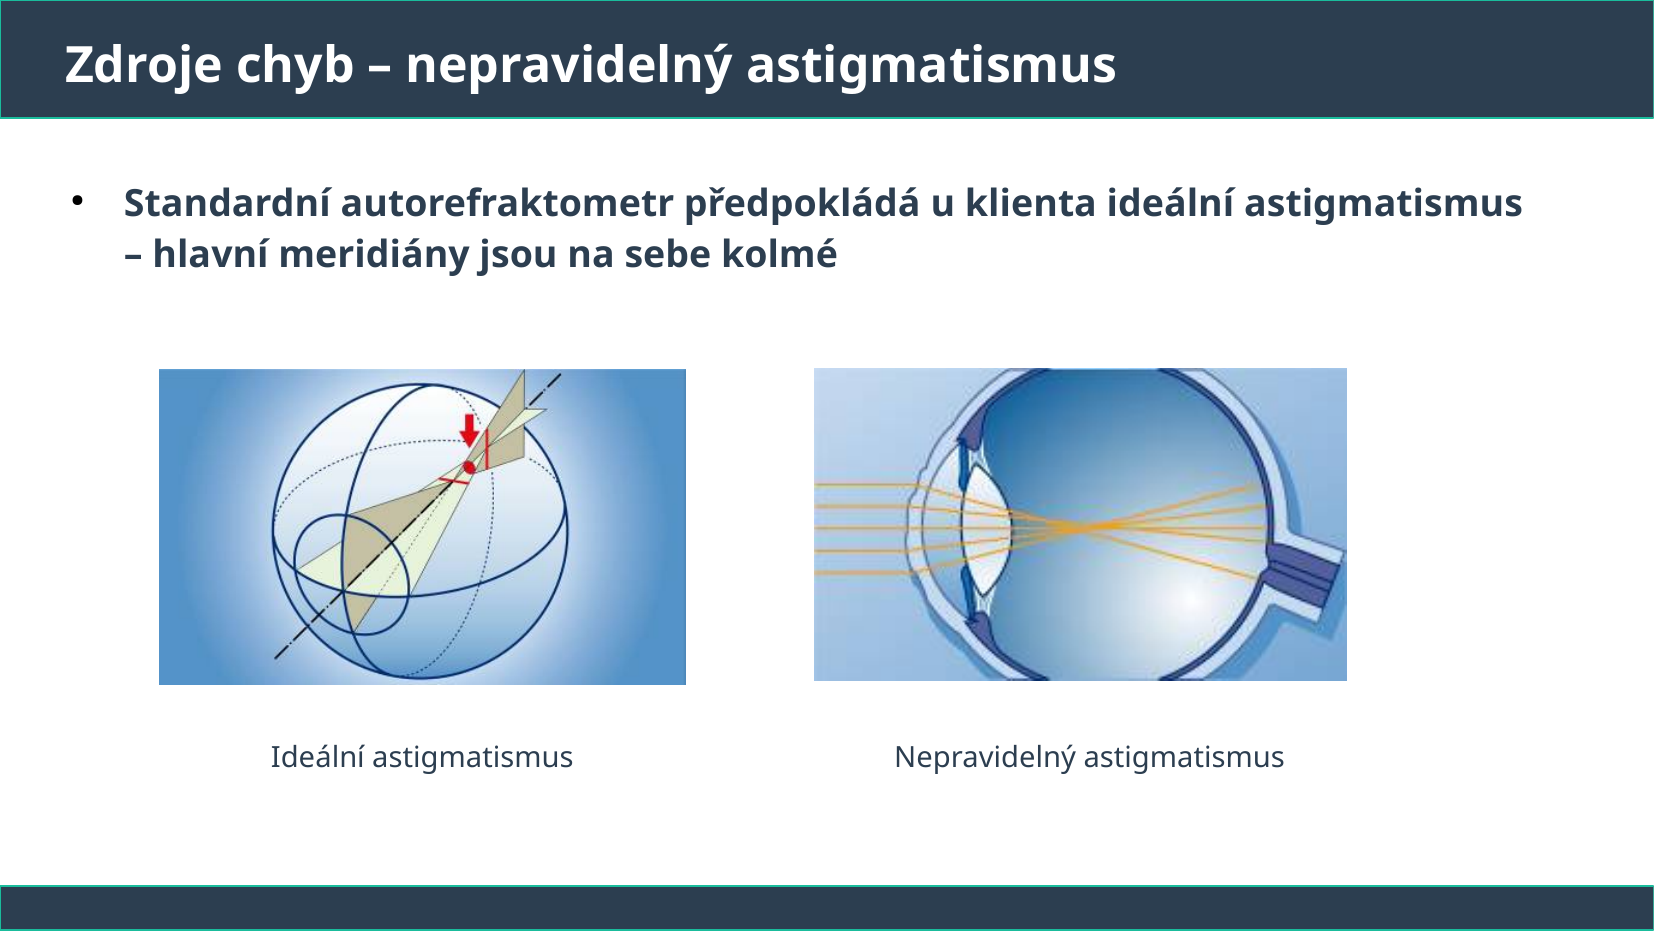

# Zdroje chyb – nepravidelný astigmatismus
Standardní autorefraktometr předpokládá u klienta ideální astigmatismus – hlavní meridiány jsou na sebe kolmé
Nepravidelný astigmatismus
Ideální astigmatismus
18